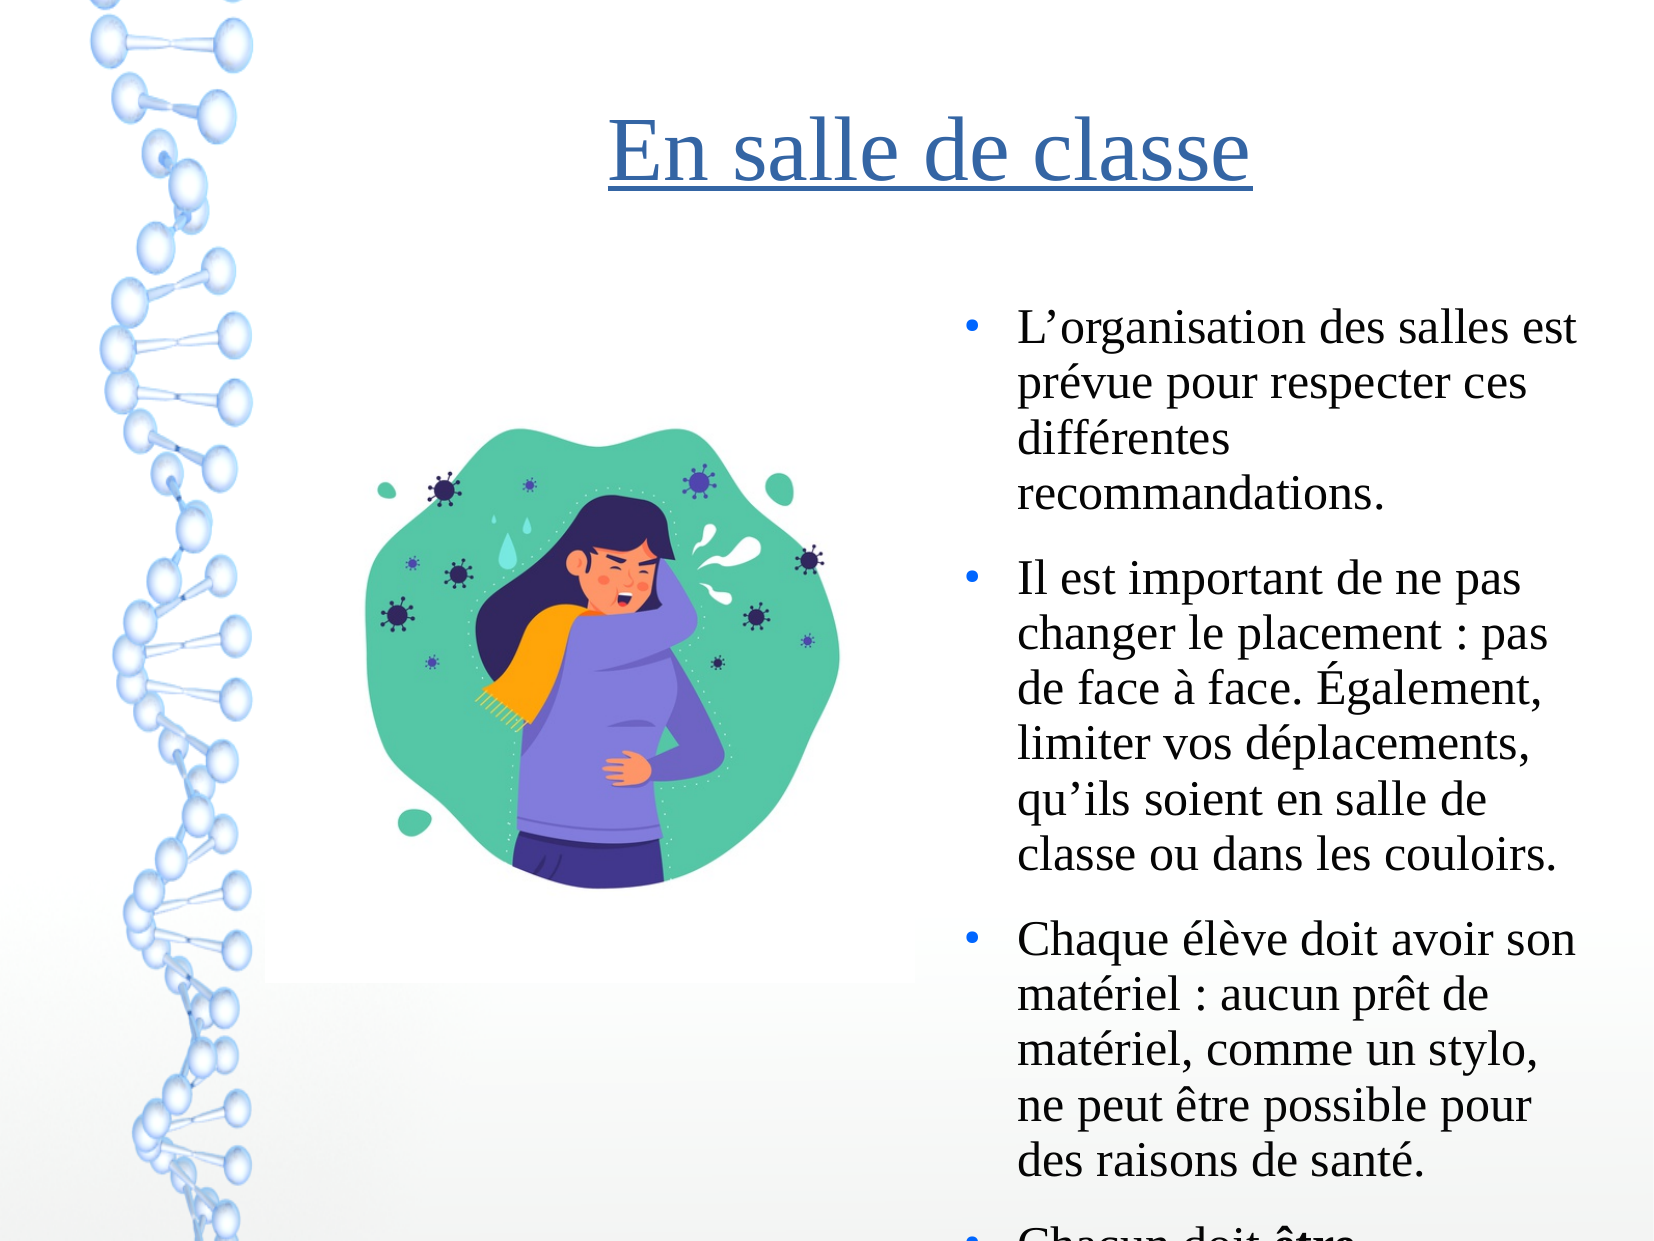

# En salle de classe
L’organisation des salles est prévue pour respecter ces différentes recommandations.
Il est important de ne pas changer le placement : pas de face à face. Également, limiter vos déplacements, qu’ils soient en salle de classe ou dans les couloirs.
Chaque élève doit avoir son matériel : aucun prêt de matériel, comme un stylo, ne peut être possible pour des raisons de santé.
Chacun doit être responsable et faire preuve de citoyenneté en cette période particulière.